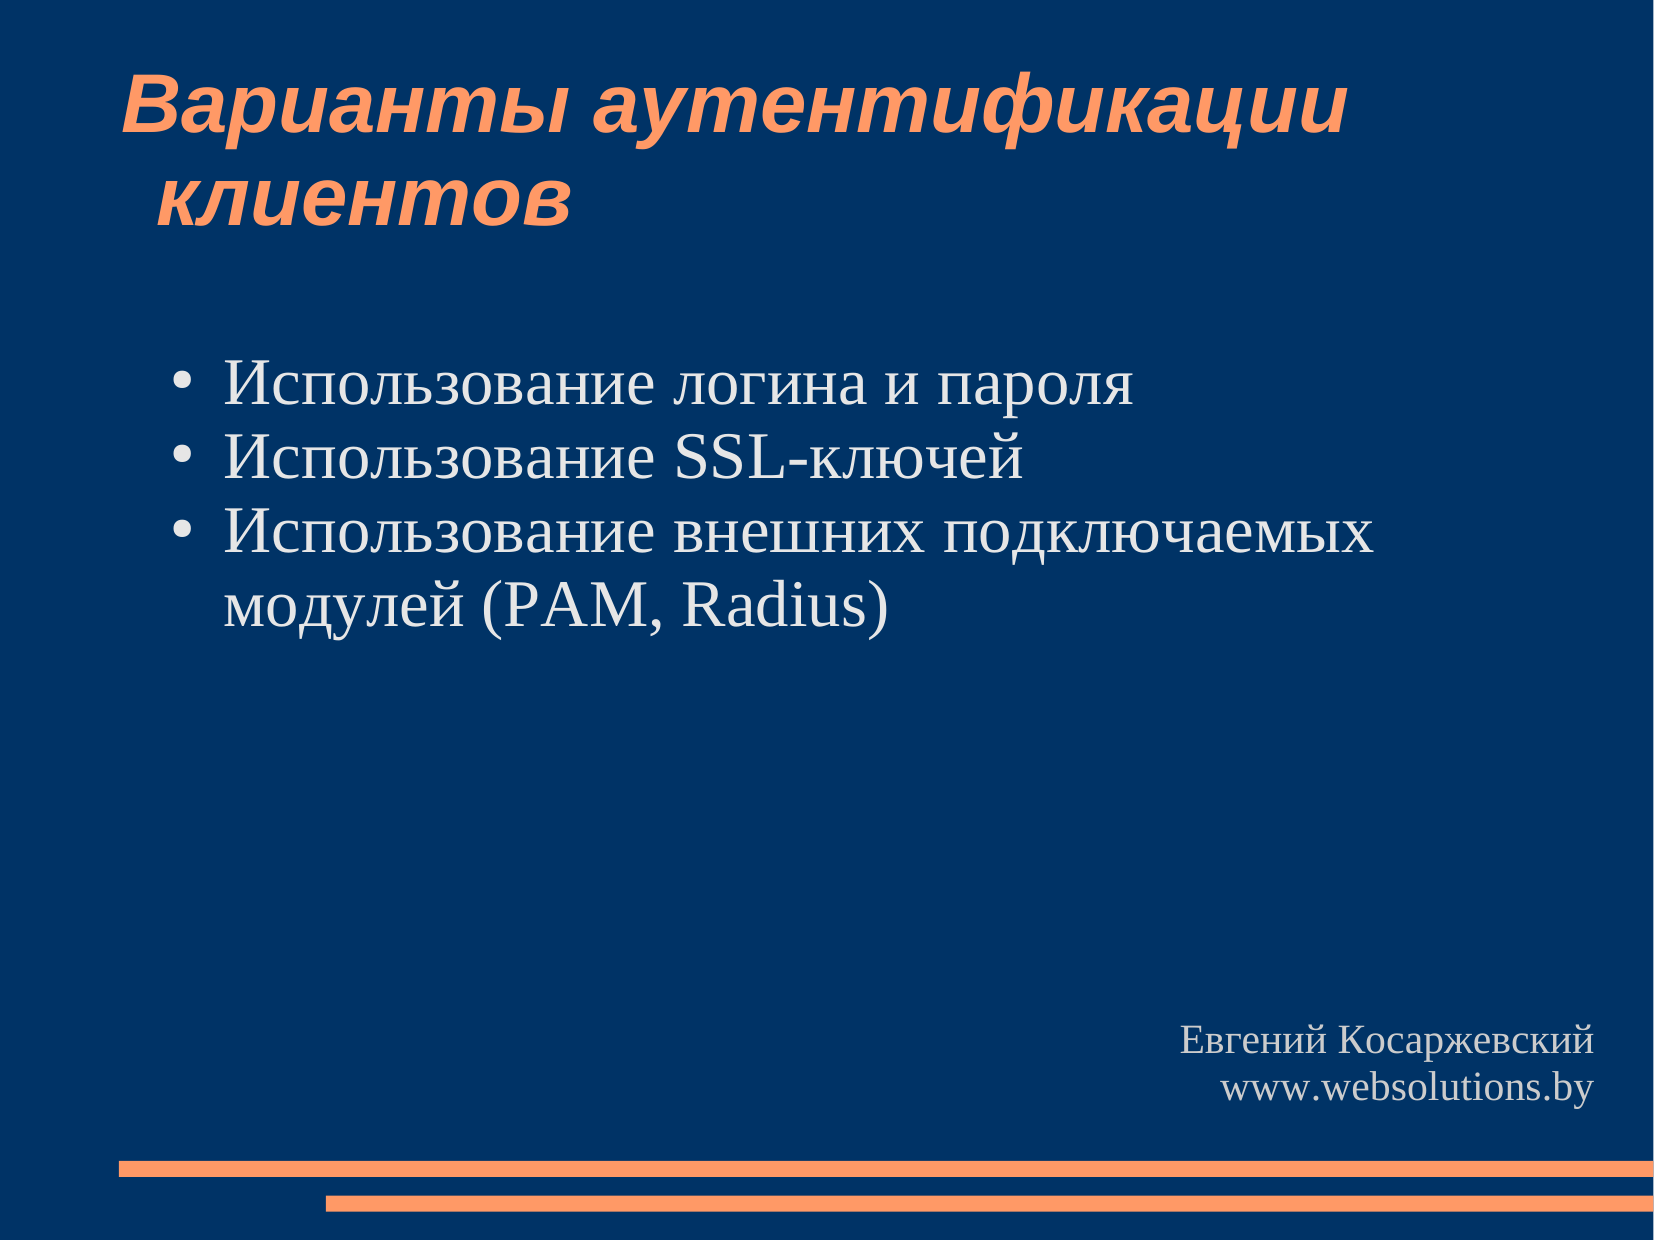

# Варианты аутентификации клиентов
Использование логина и пароля
Использование SSL-ключей
Использование внешних подключаемых модулей (PAM, Radius)
Евгений Косаржевский
www.websolutions.by